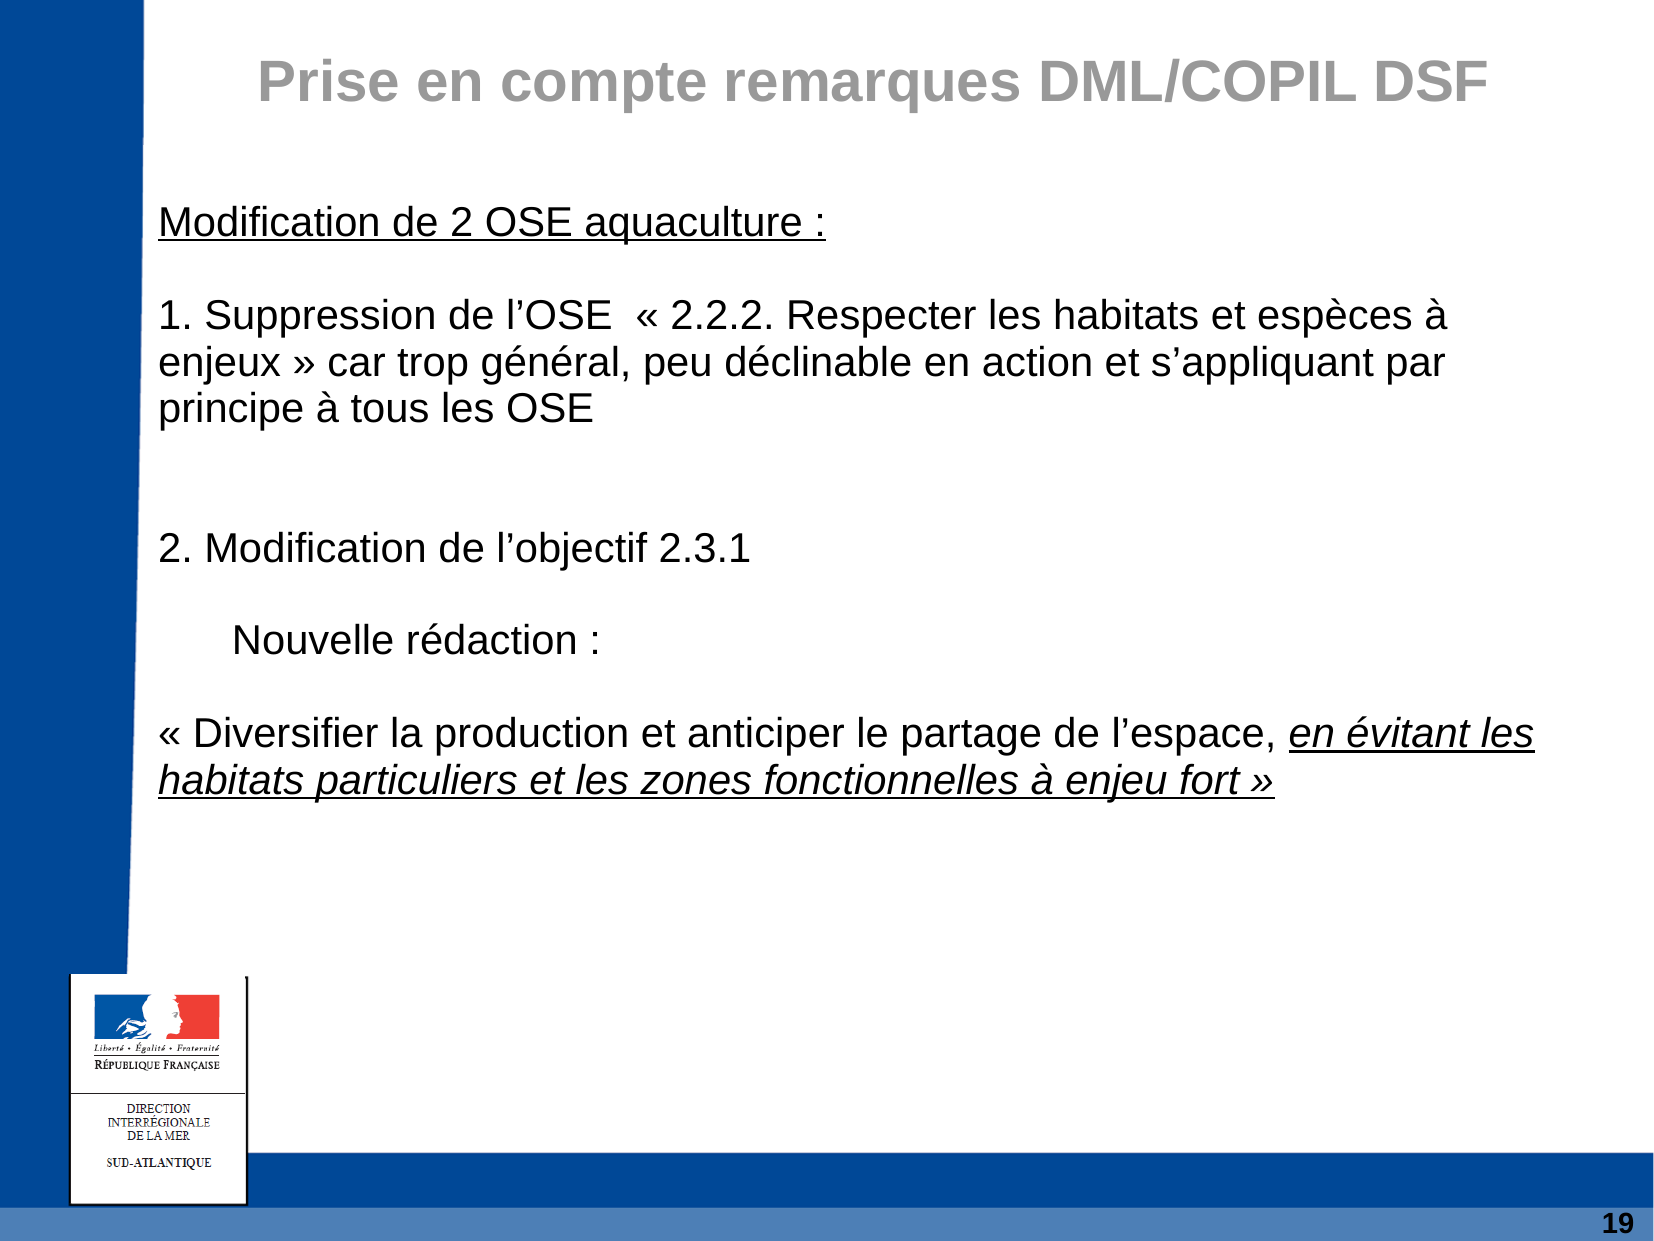

Prise en compte remarques DML/COPIL DSF
Modification de 2 OSE aquaculture :
1. Suppression de l’OSE « 2.2.2. Respecter les habitats et espèces à enjeux » car trop général, peu déclinable en action et s’appliquant par principe à tous les OSE
2. Modification de l’objectif 2.3.1
	Nouvelle rédaction :
« Diversifier la production et anticiper le partage de l’espace, en évitant les habitats particuliers et les zones fonctionnelles à enjeu fort »